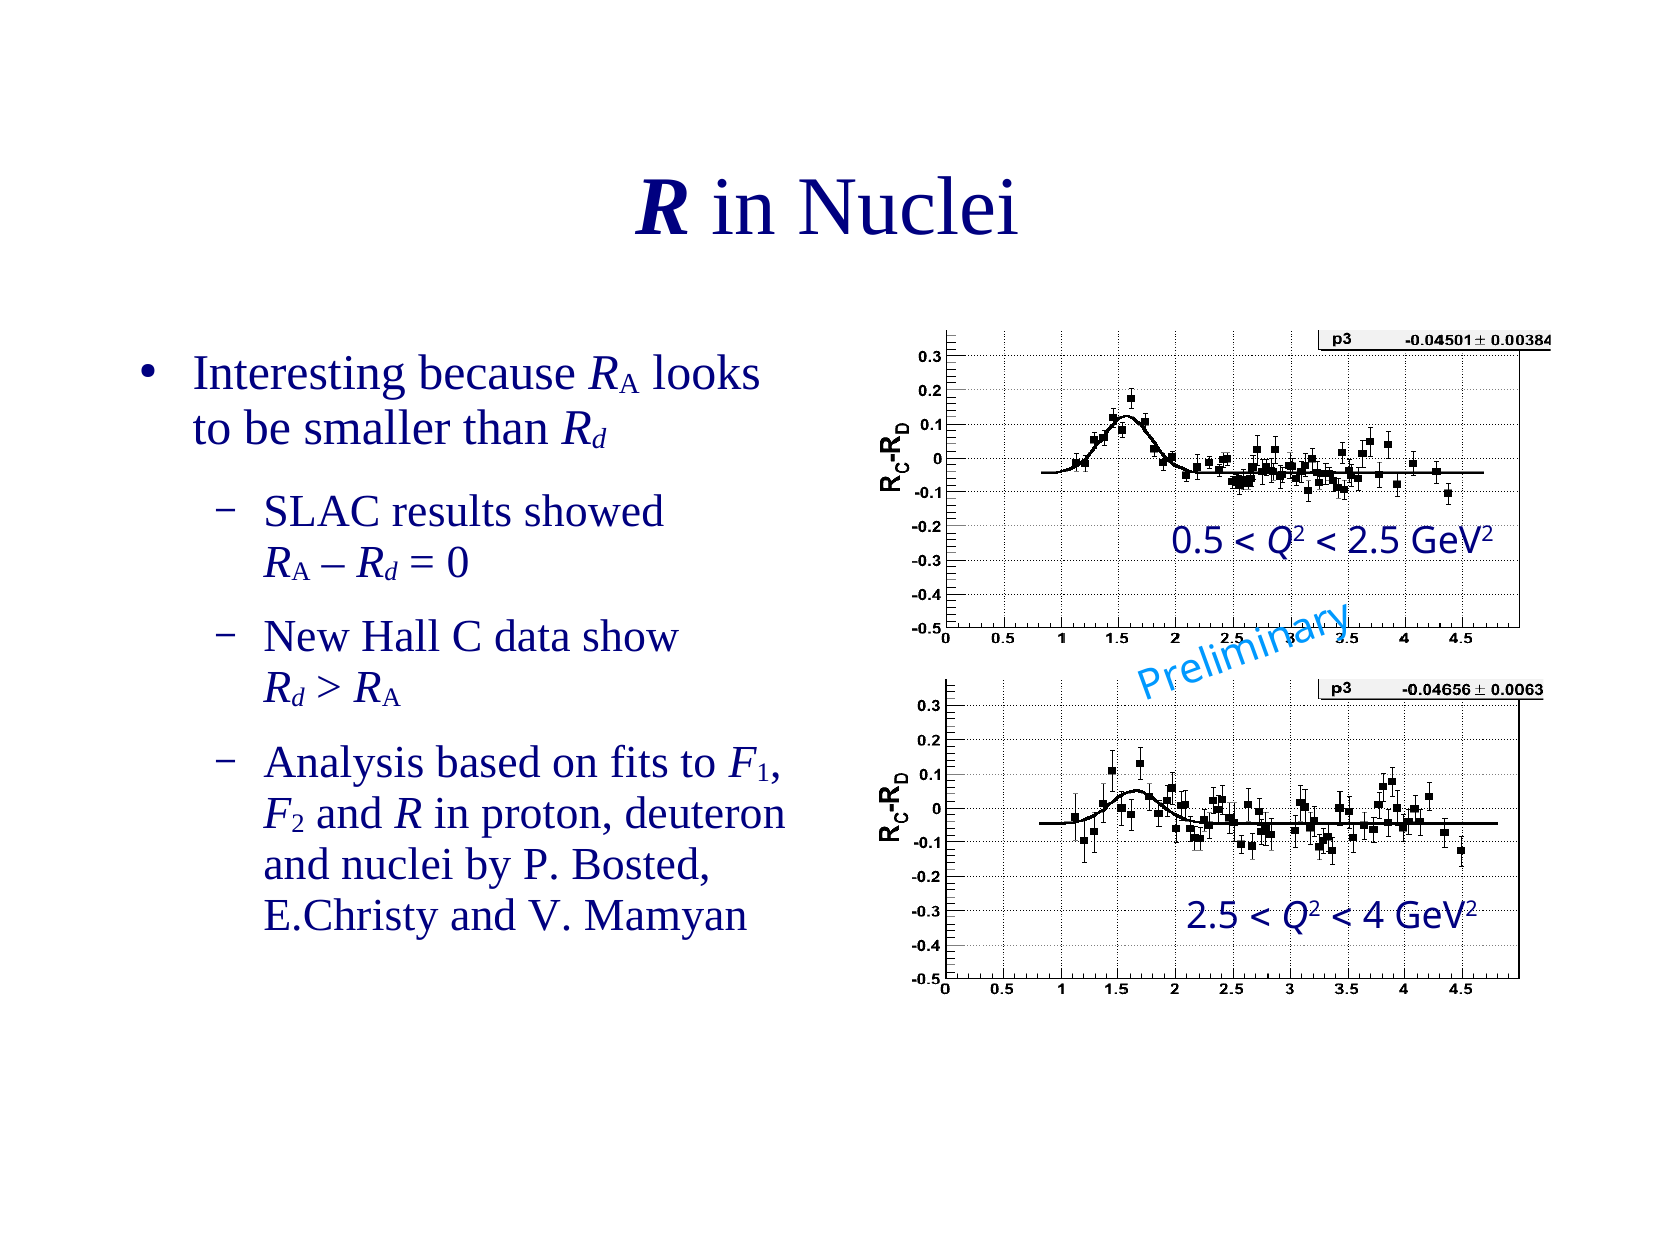

# R in Nuclei
0.5  Q2  2.5 GeV2
2.5  Q2  4 GeV2
Interesting because RA looks to be smaller than Rd
SLAC results showed RA – Rd = 0
New Hall C data show Rd > RA
Analysis based on fits to F1, F2 and R in proton, deuteron and nuclei by P. Bosted, E.Christy and V. Mamyan
Preliminary